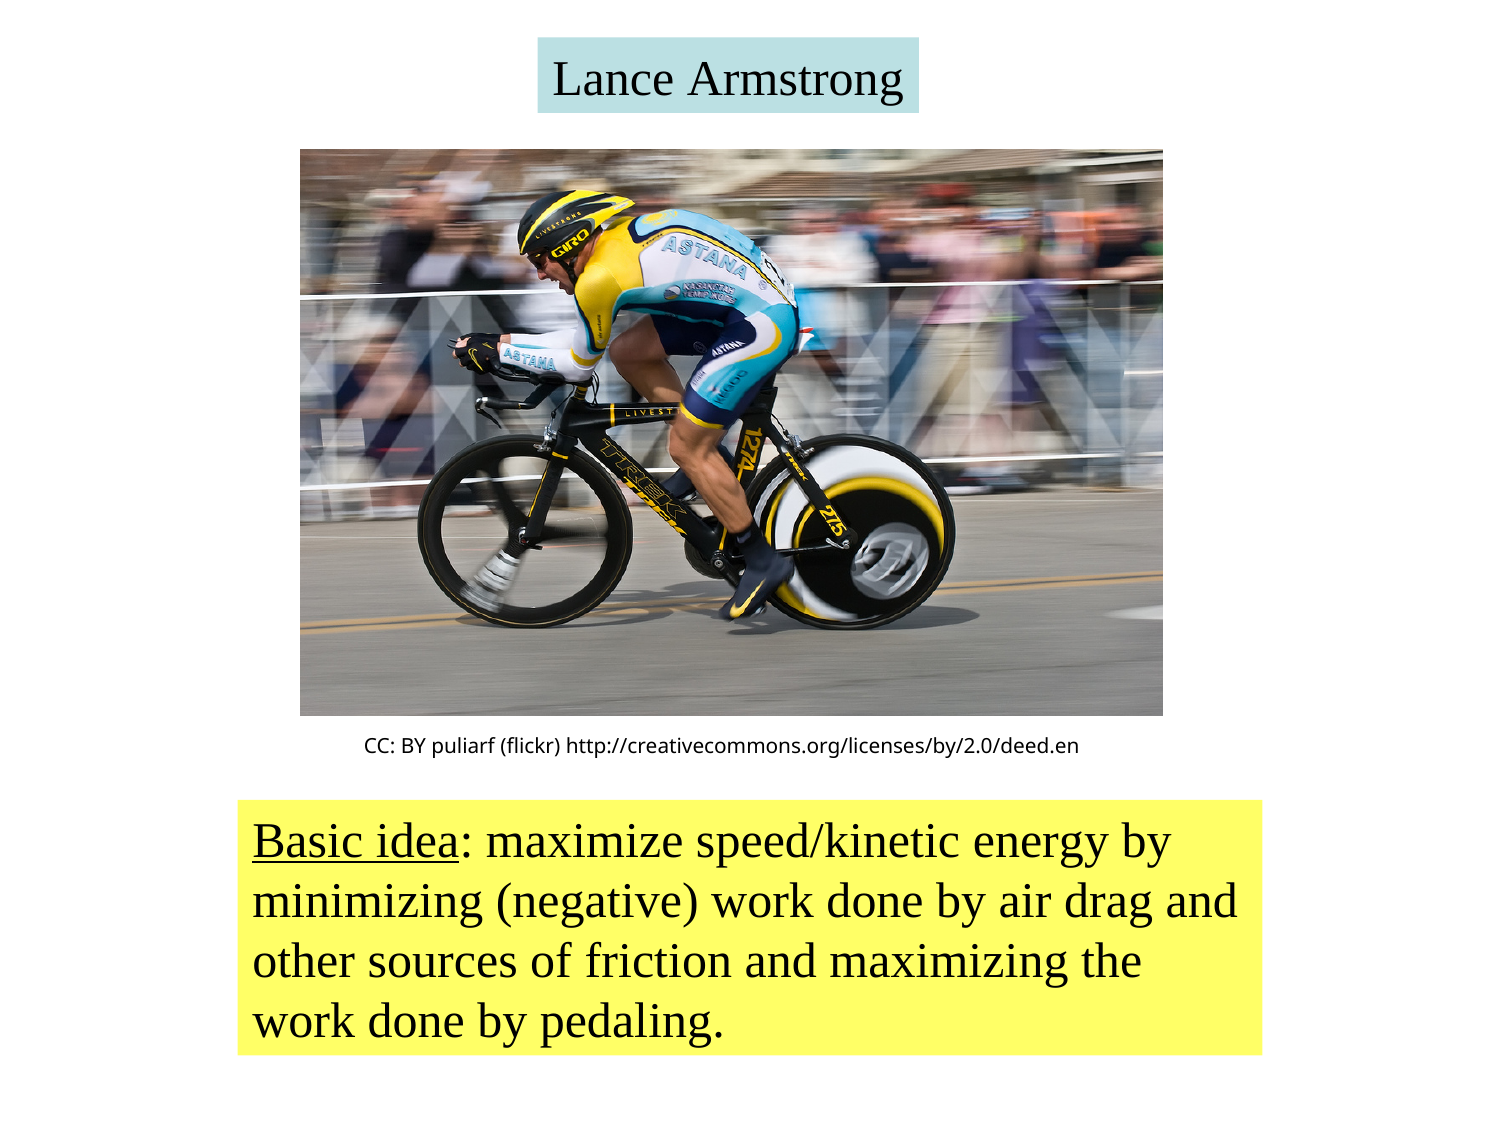

Lance Armstrong
CC: BY puliarf (flickr) http://creativecommons.org/licenses/by/2.0/deed.en
Basic idea: maximize speed/kinetic energy by
minimizing (negative) work done by air drag and other sources of friction and maximizing the work done by pedaling.